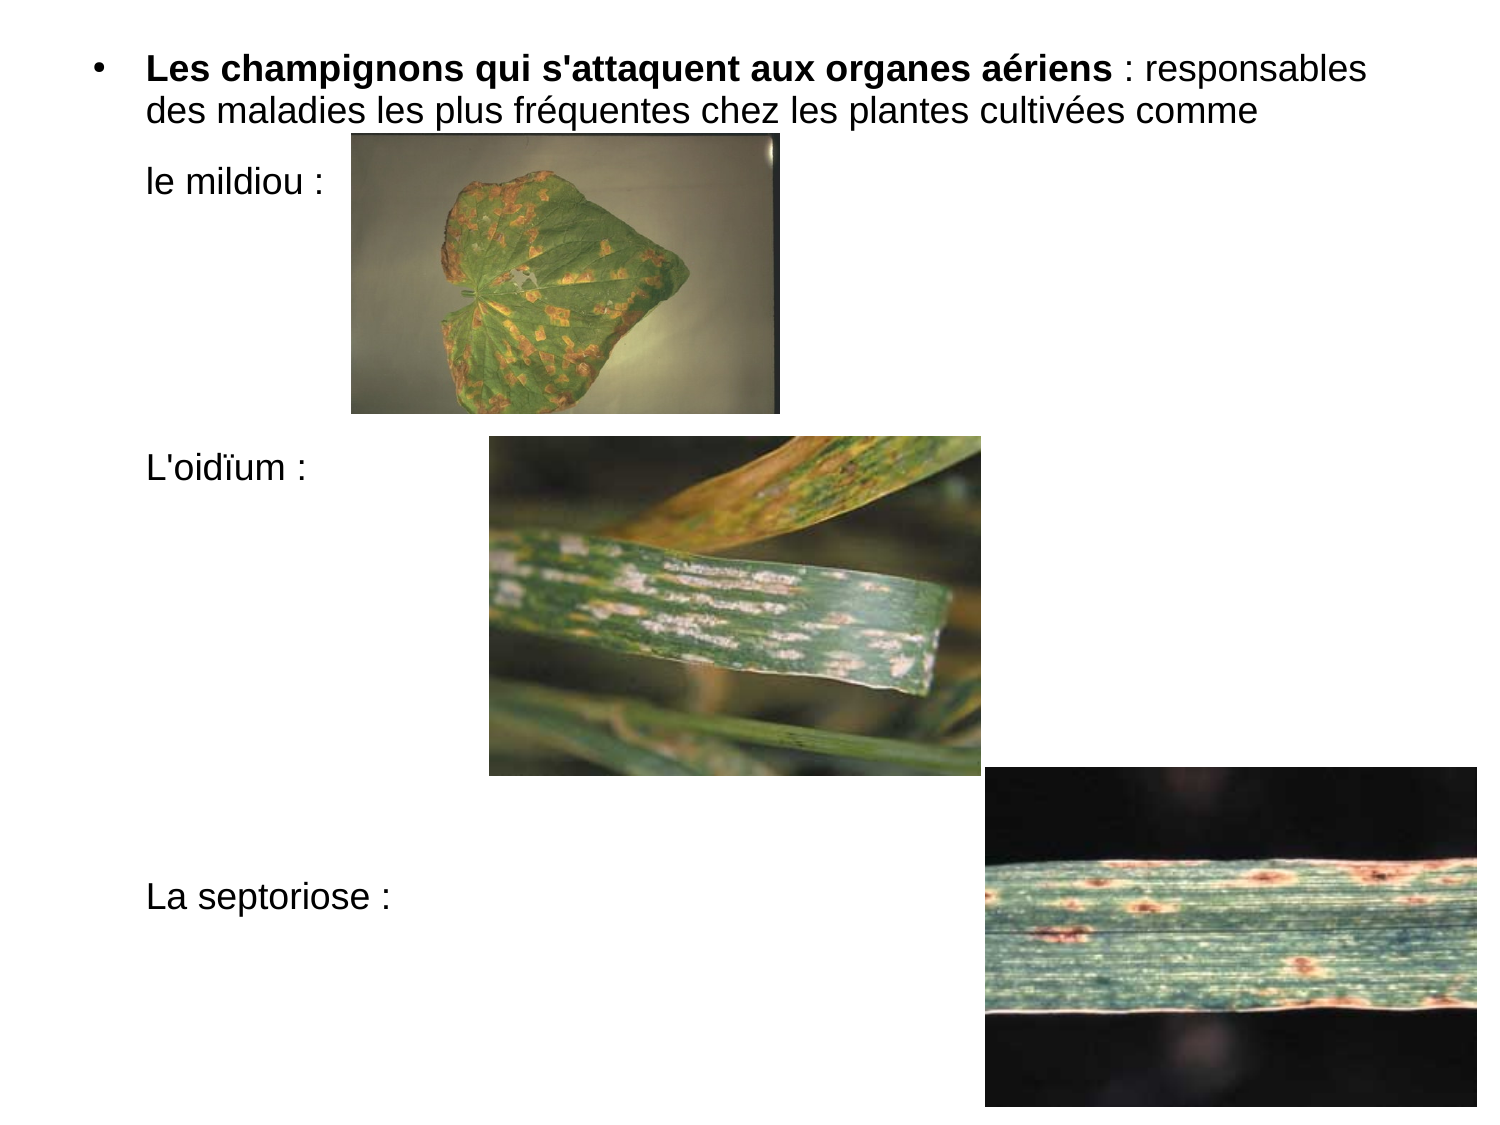

# Les champignons qui s'attaquent aux organes aériens : responsables des maladies les plus fréquentes chez les plantes cultivées comme
le mildiou :
L'oidïum :
La septoriose :